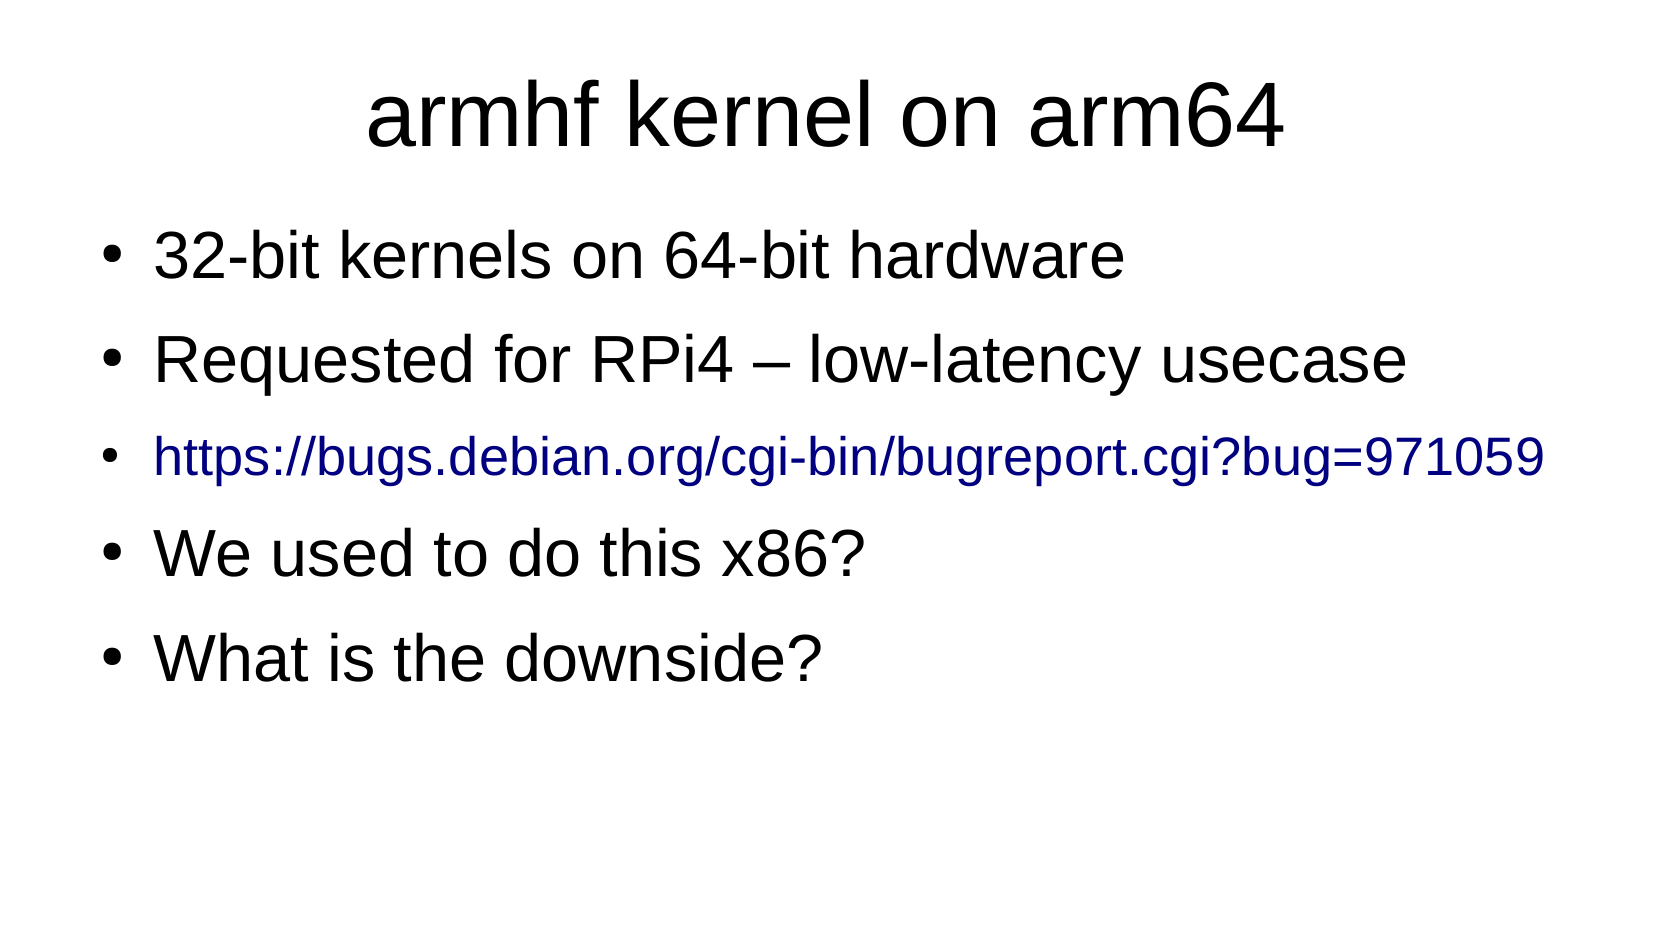

# armhf kernel on arm64
32-bit kernels on 64-bit hardware
Requested for RPi4 – low-latency usecase
https://bugs.debian.org/cgi-bin/bugreport.cgi?bug=971059
We used to do this x86?
What is the downside?